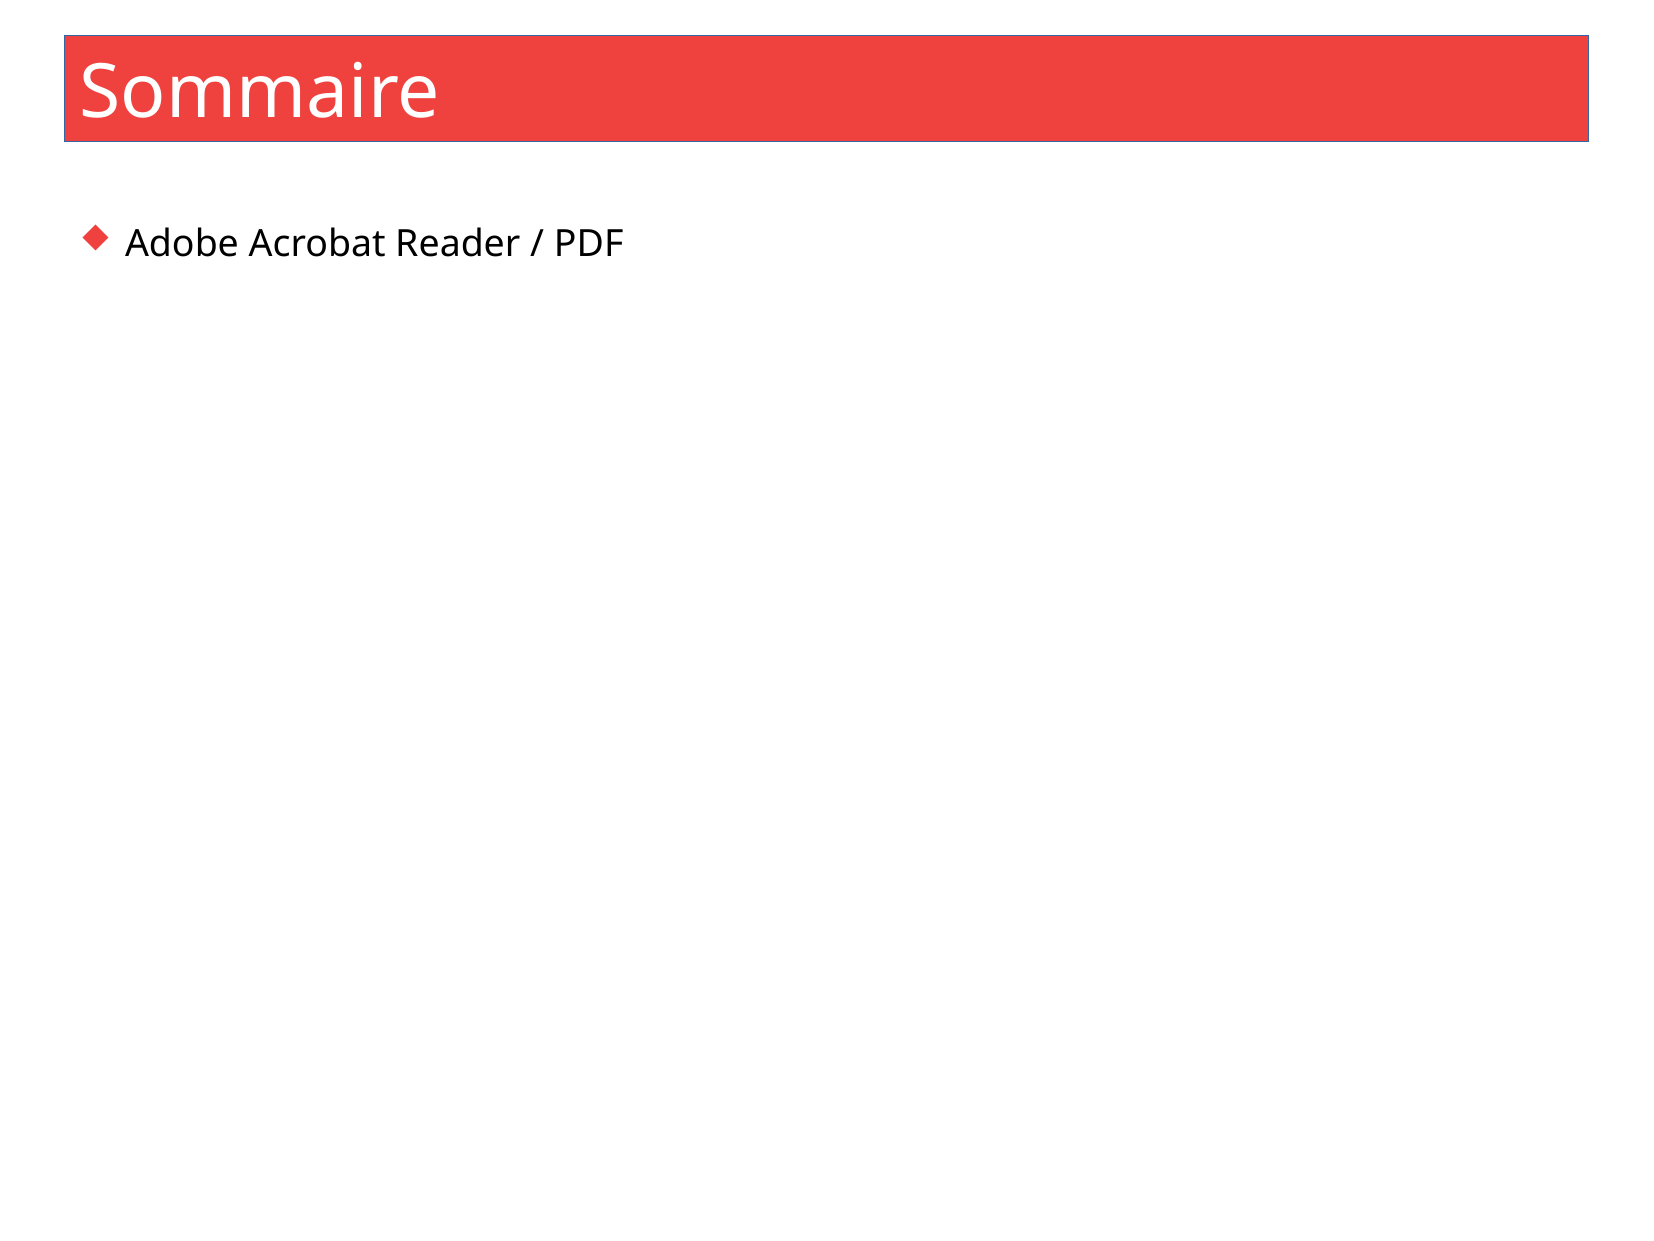

Sommaire
# Sommaire
 Adobe Acrobat Reader / PDF
2